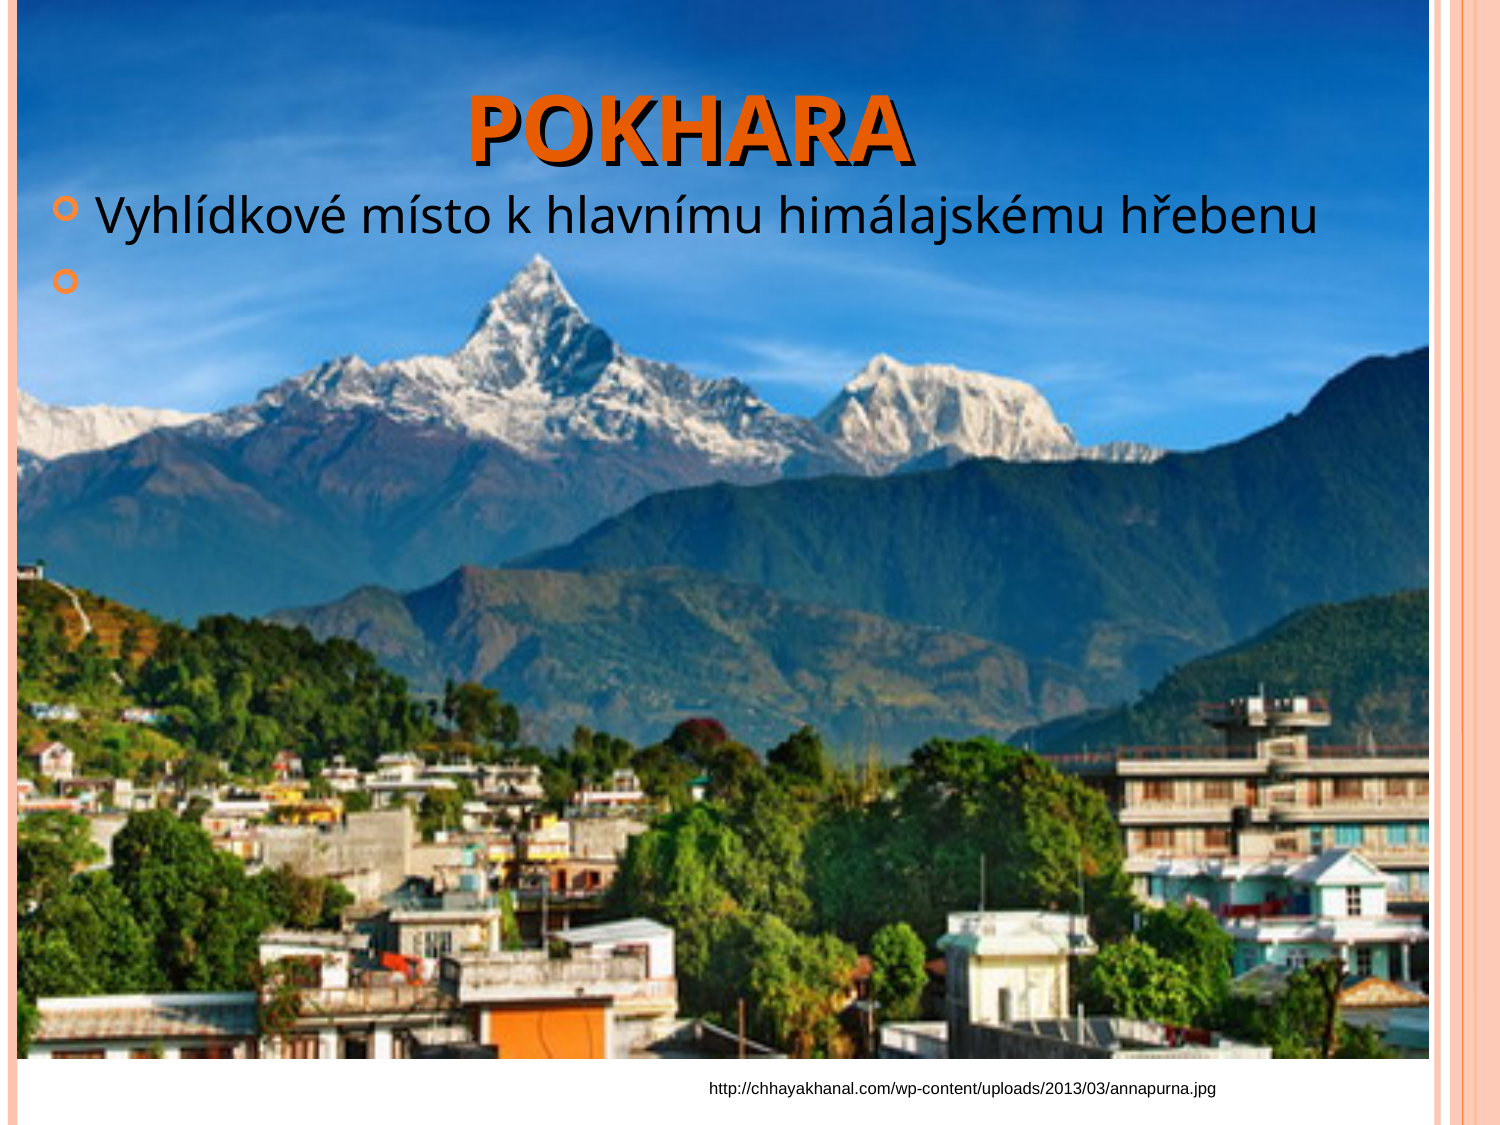

# POKHARA
Vyhlídkové místo k hlavnímu himálajskému hřebenu
http://chhayakhanal.com/wp-content/uploads/2013/03/annapurna.jpg